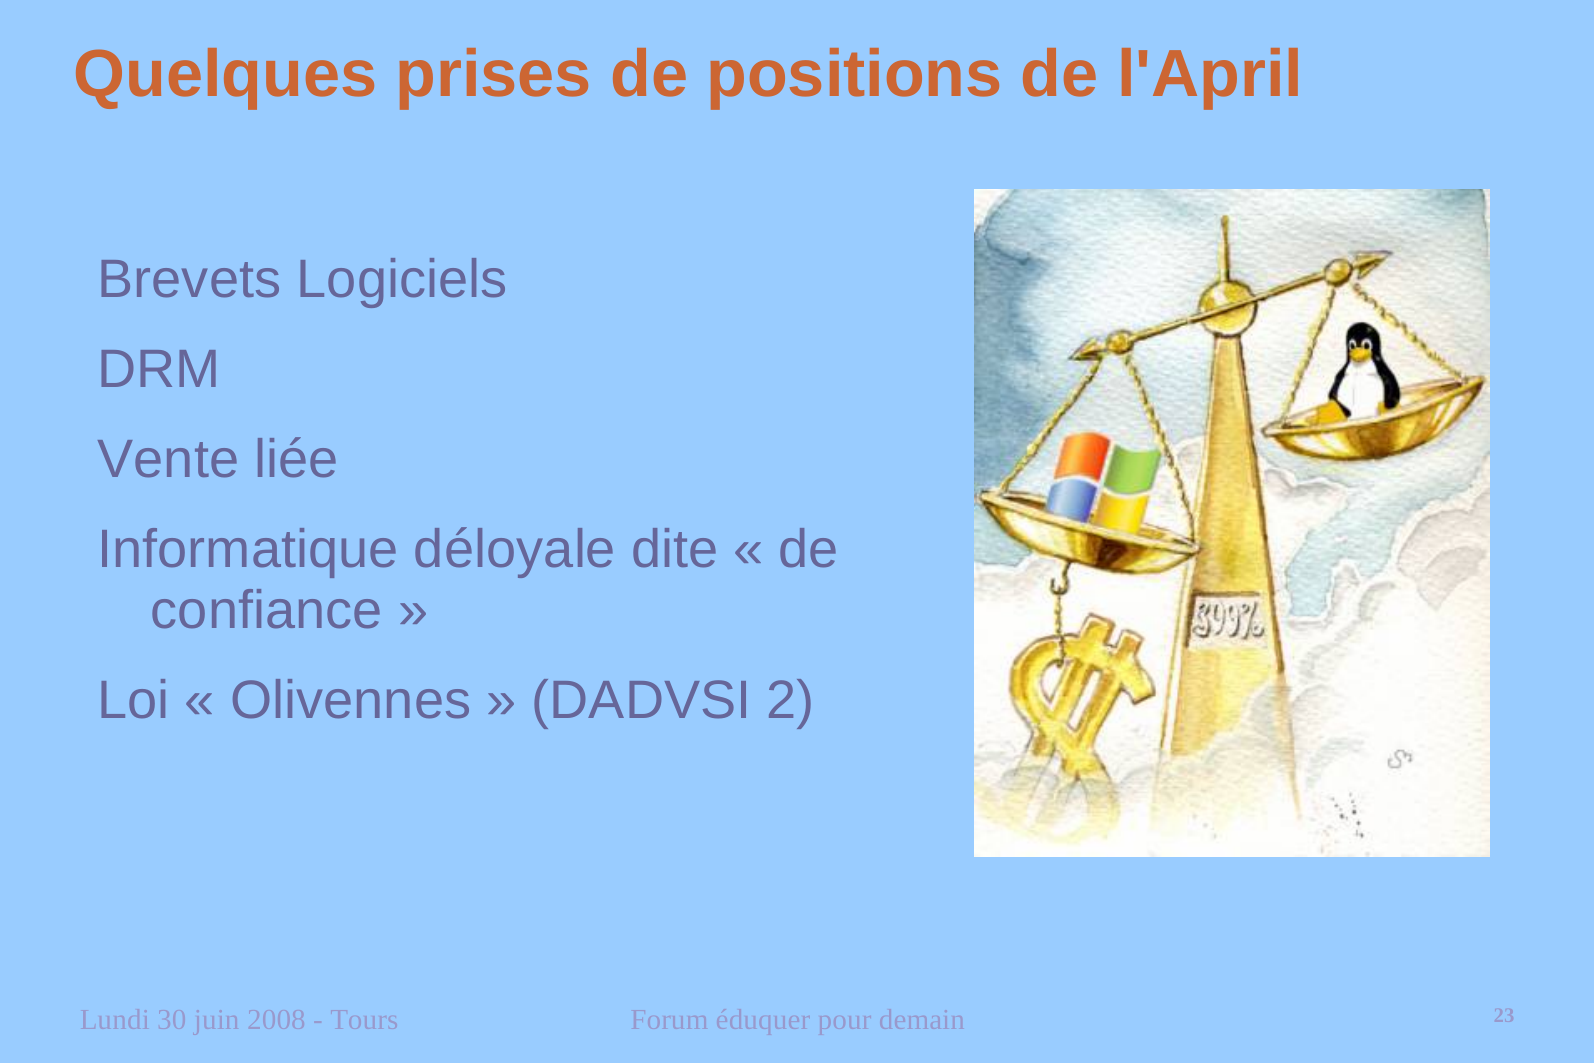

# Quelques prises de positions de l'April
Brevets Logiciels
DRM
Vente liée
Informatique déloyale dite « de confiance »
Loi « Olivennes » (DADVSI 2)
23